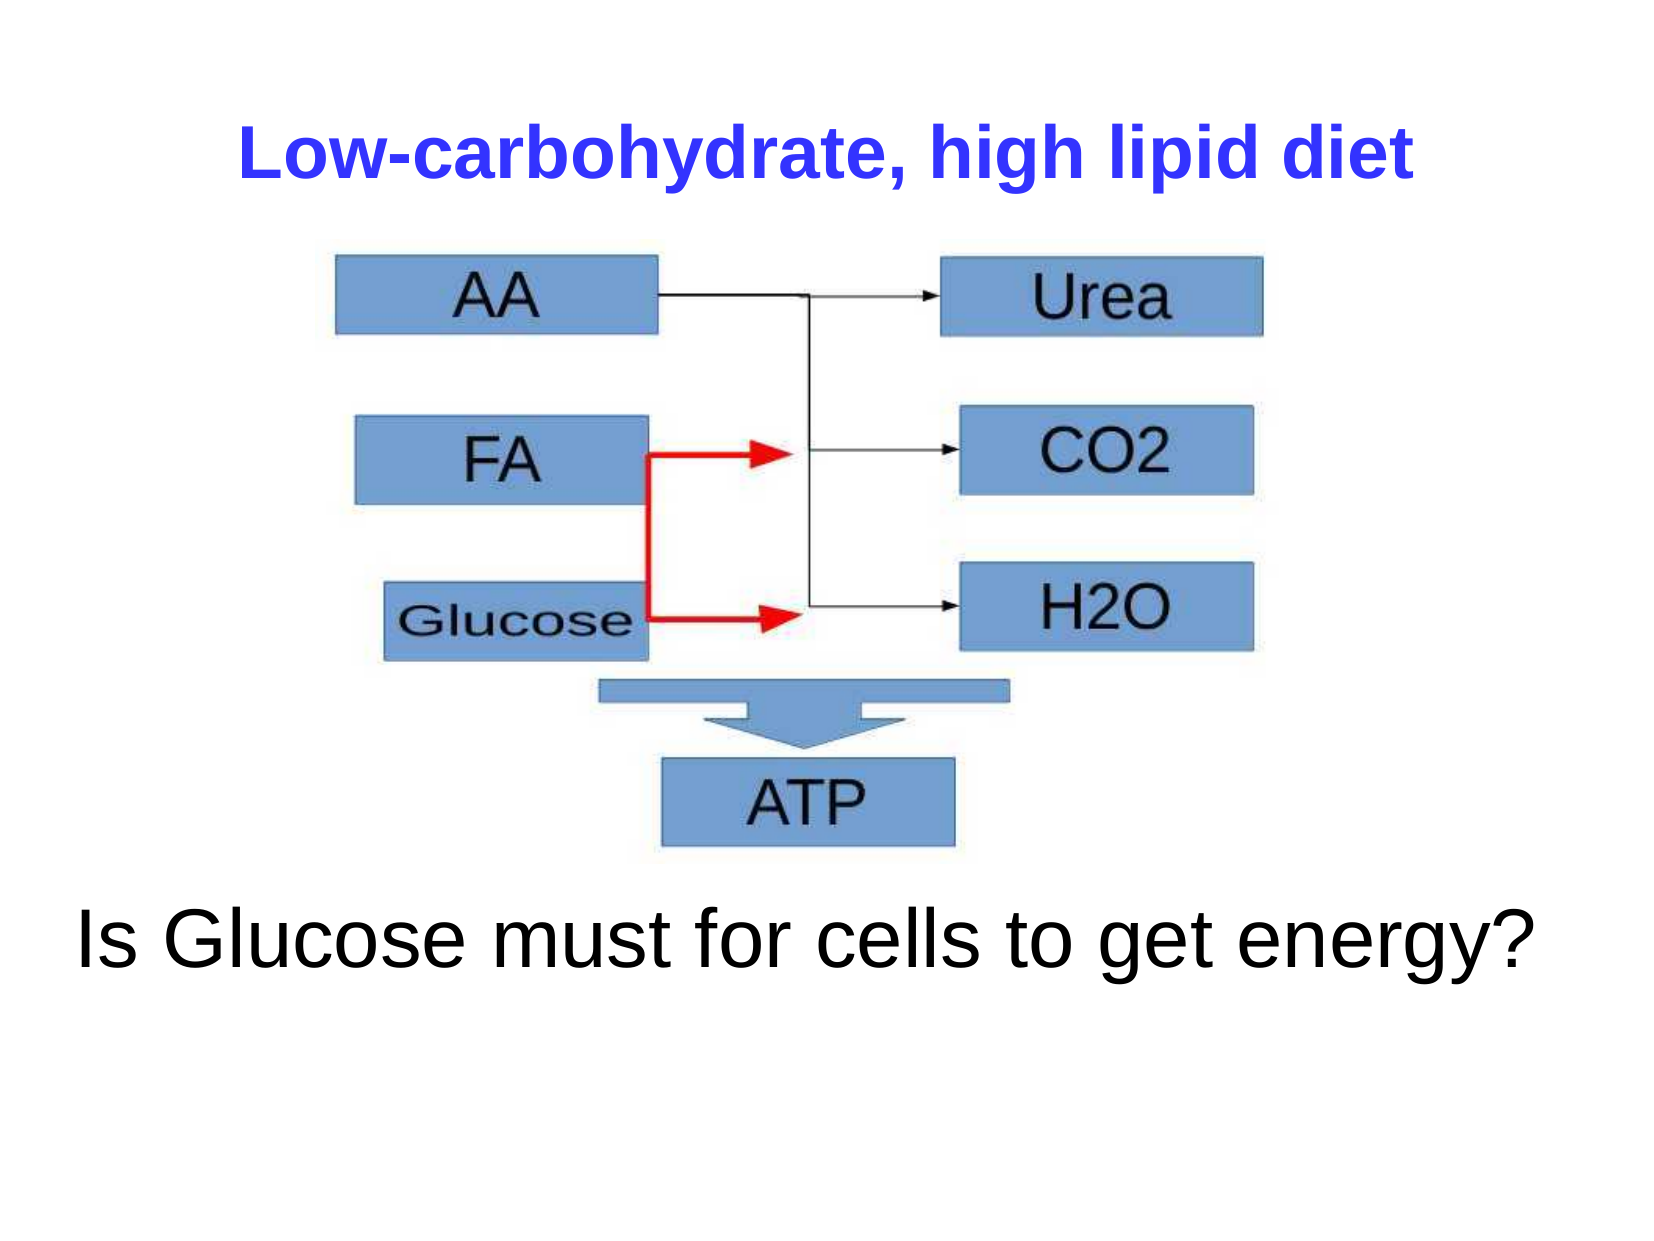

# Low-carbohydrate, high lipid diet
Is Glucose must for cells to get energy?